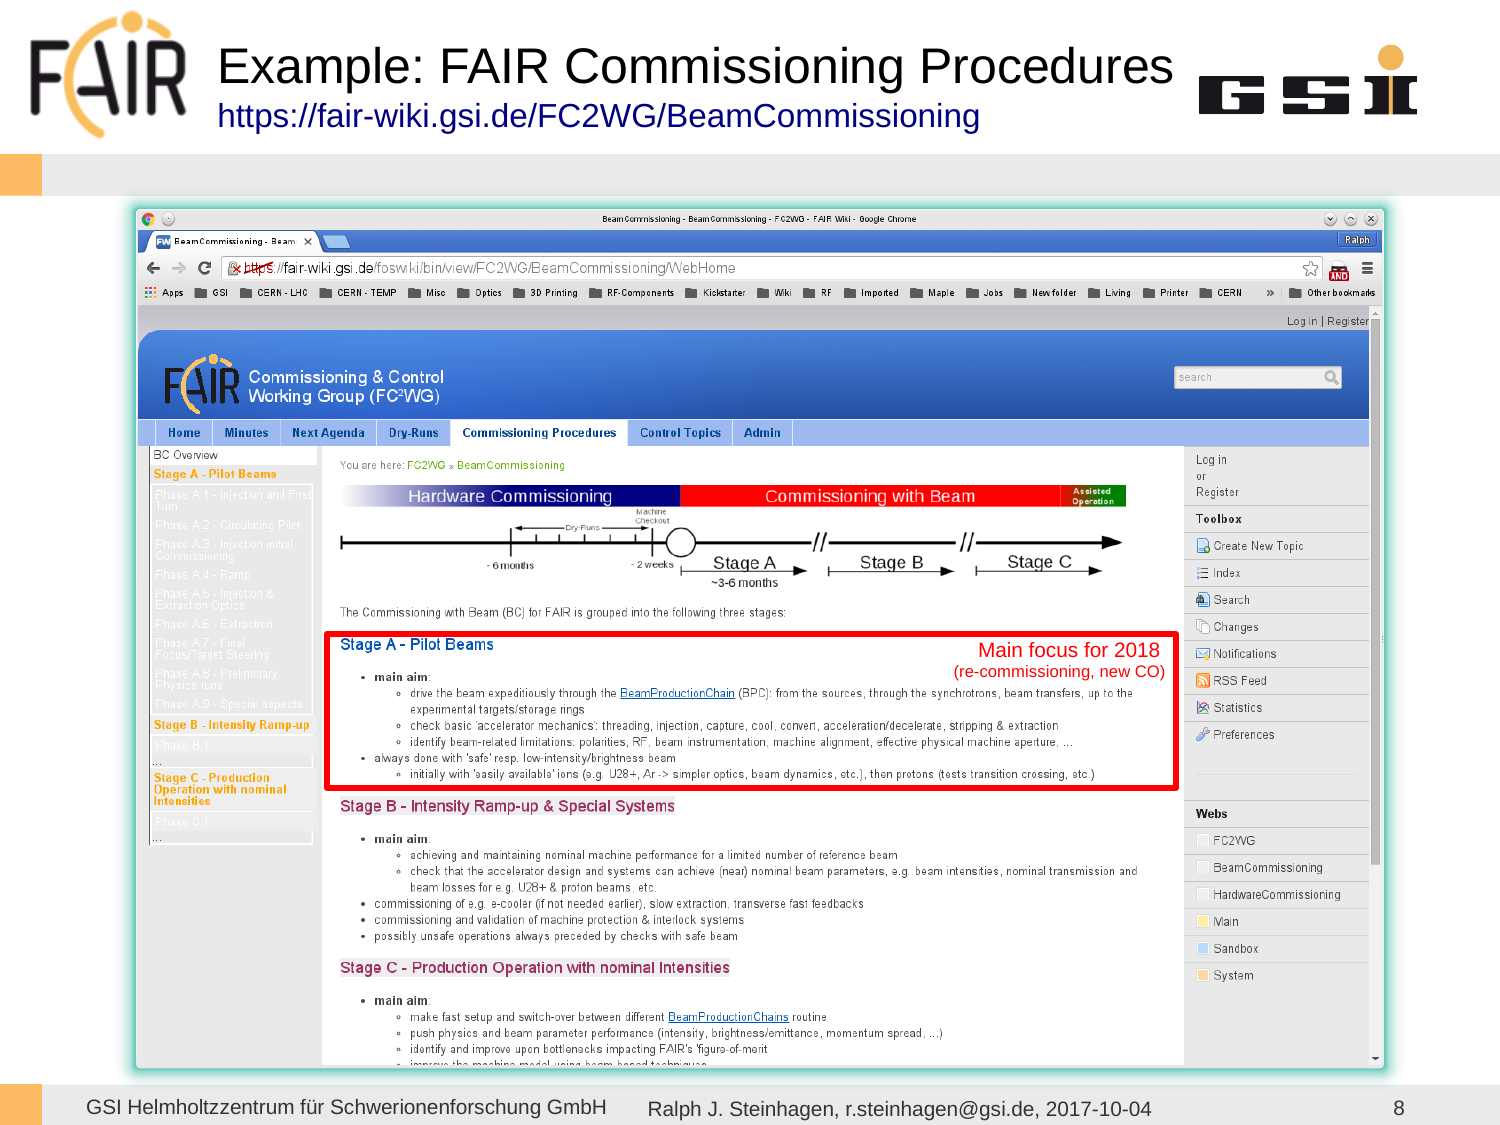

# Example: FAIR Commissioning Procedures https://fair-wiki.gsi.de/FC2WG/BeamCommissioning
Main focus for 2018
(re-commissioning, new CO)